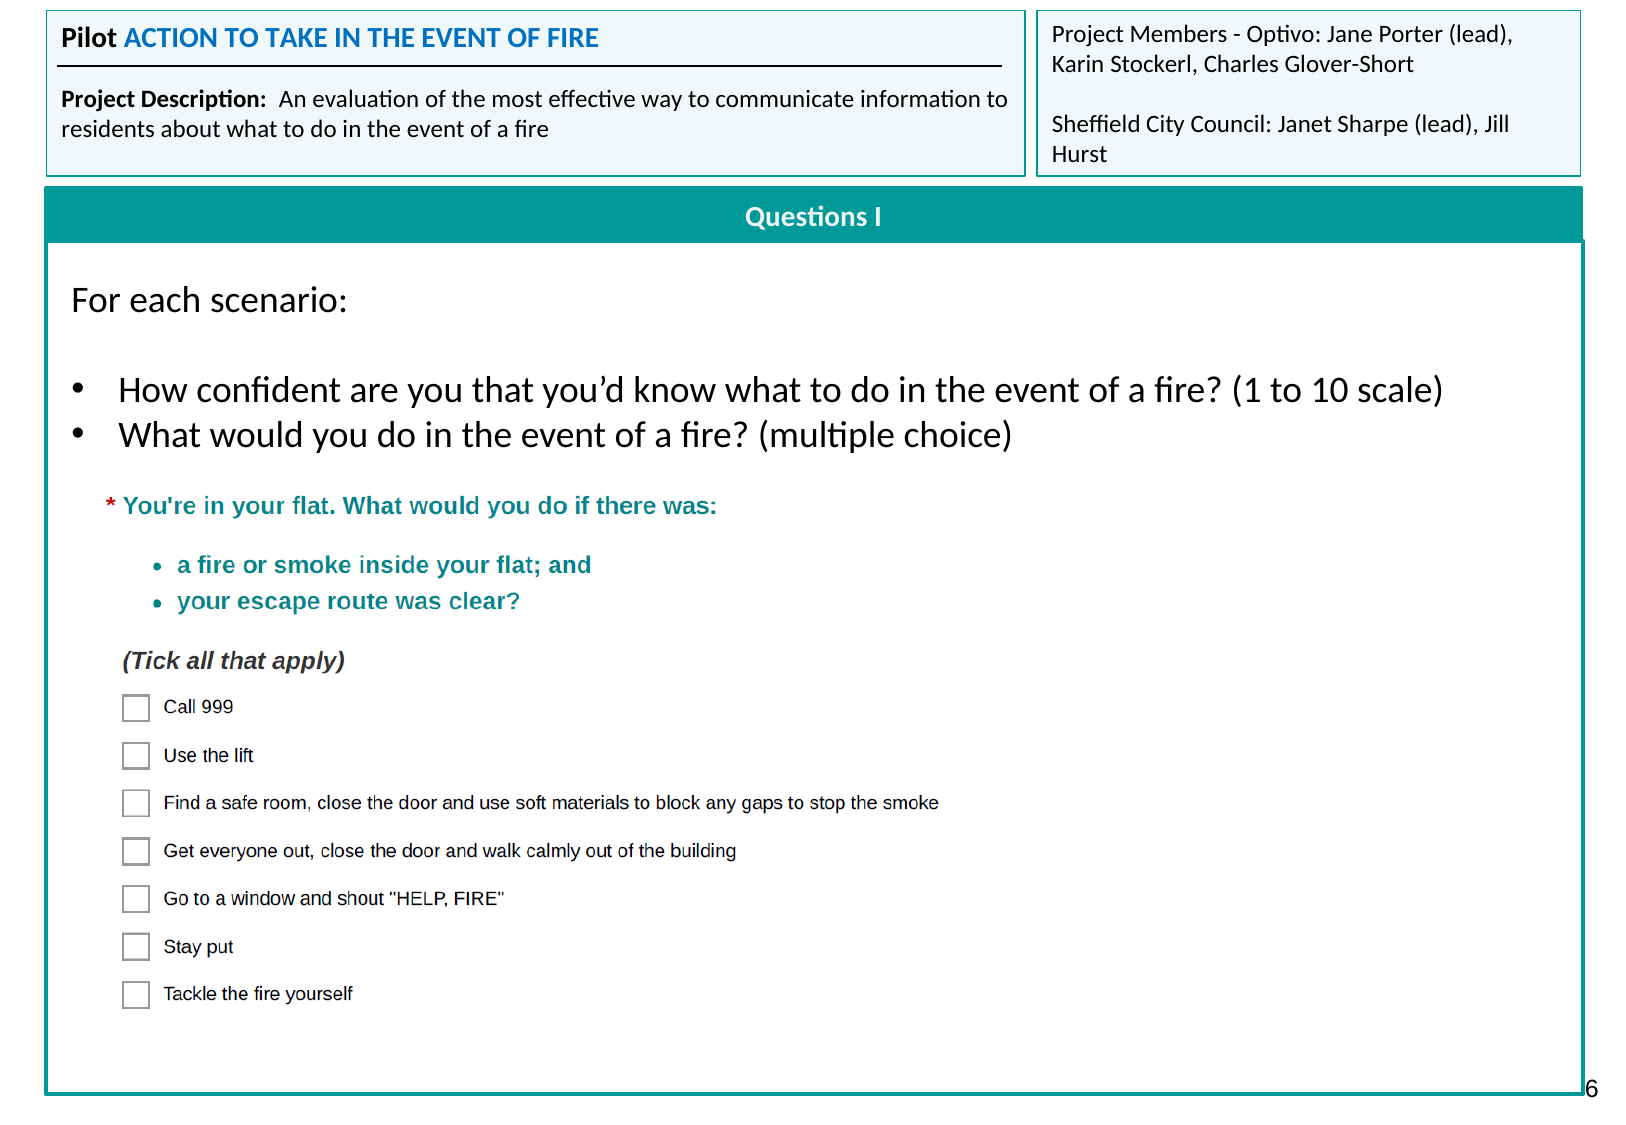

Pilot Action to take in the event of fire
Project Description: An evaluation of the most effective way to communicate information to residents about what to do in the event of a fire
Project Members - Optivo: Jane Porter (lead), Karin Stockerl, Charles Glover-Short
Sheffield City Council: Janet Sharpe (lead), Jill Hurst
Questions I
For each scenario:
How confident are you that you’d know what to do in the event of a fire? (1 to 10 scale)
What would you do in the event of a fire? (multiple choice)